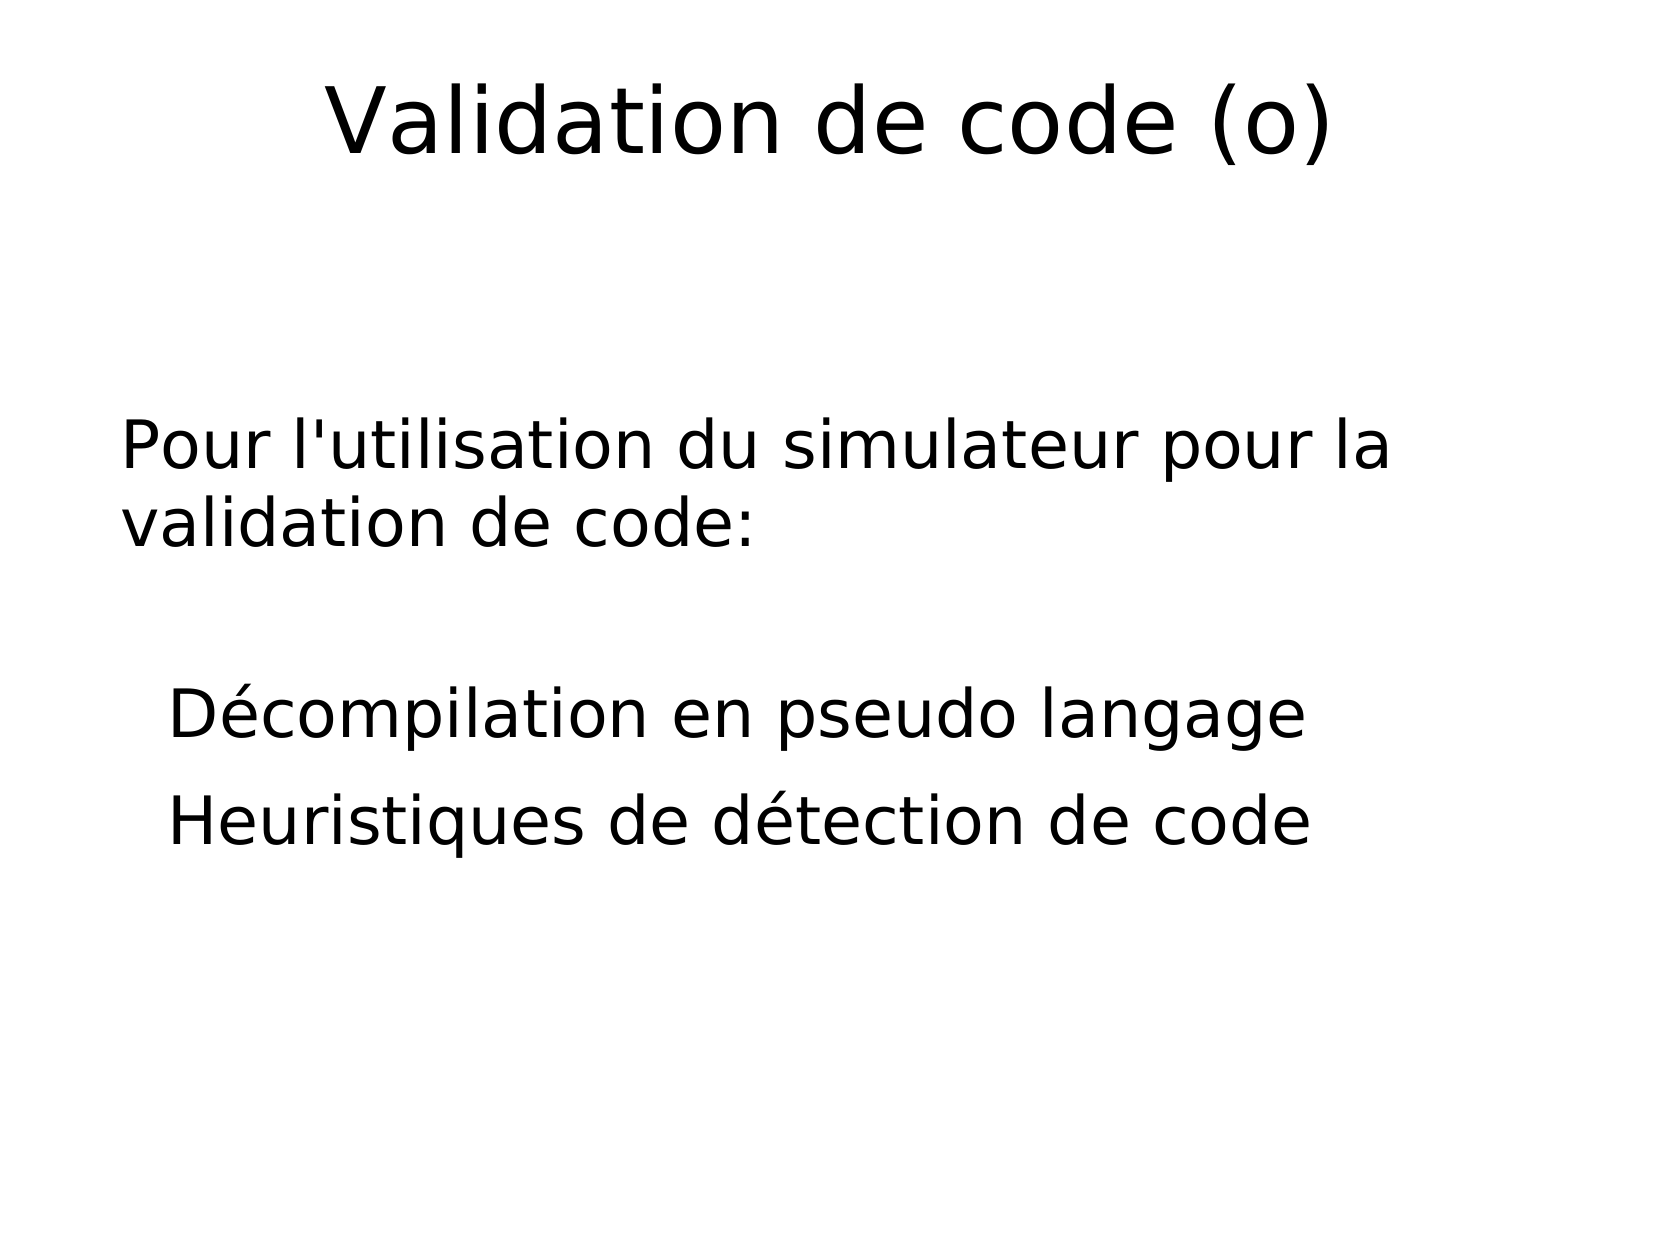

# Validation de code (o)
Pour l'utilisation du simulateur pour la validation de code:
Décompilation en pseudo langage
Heuristiques de détection de code